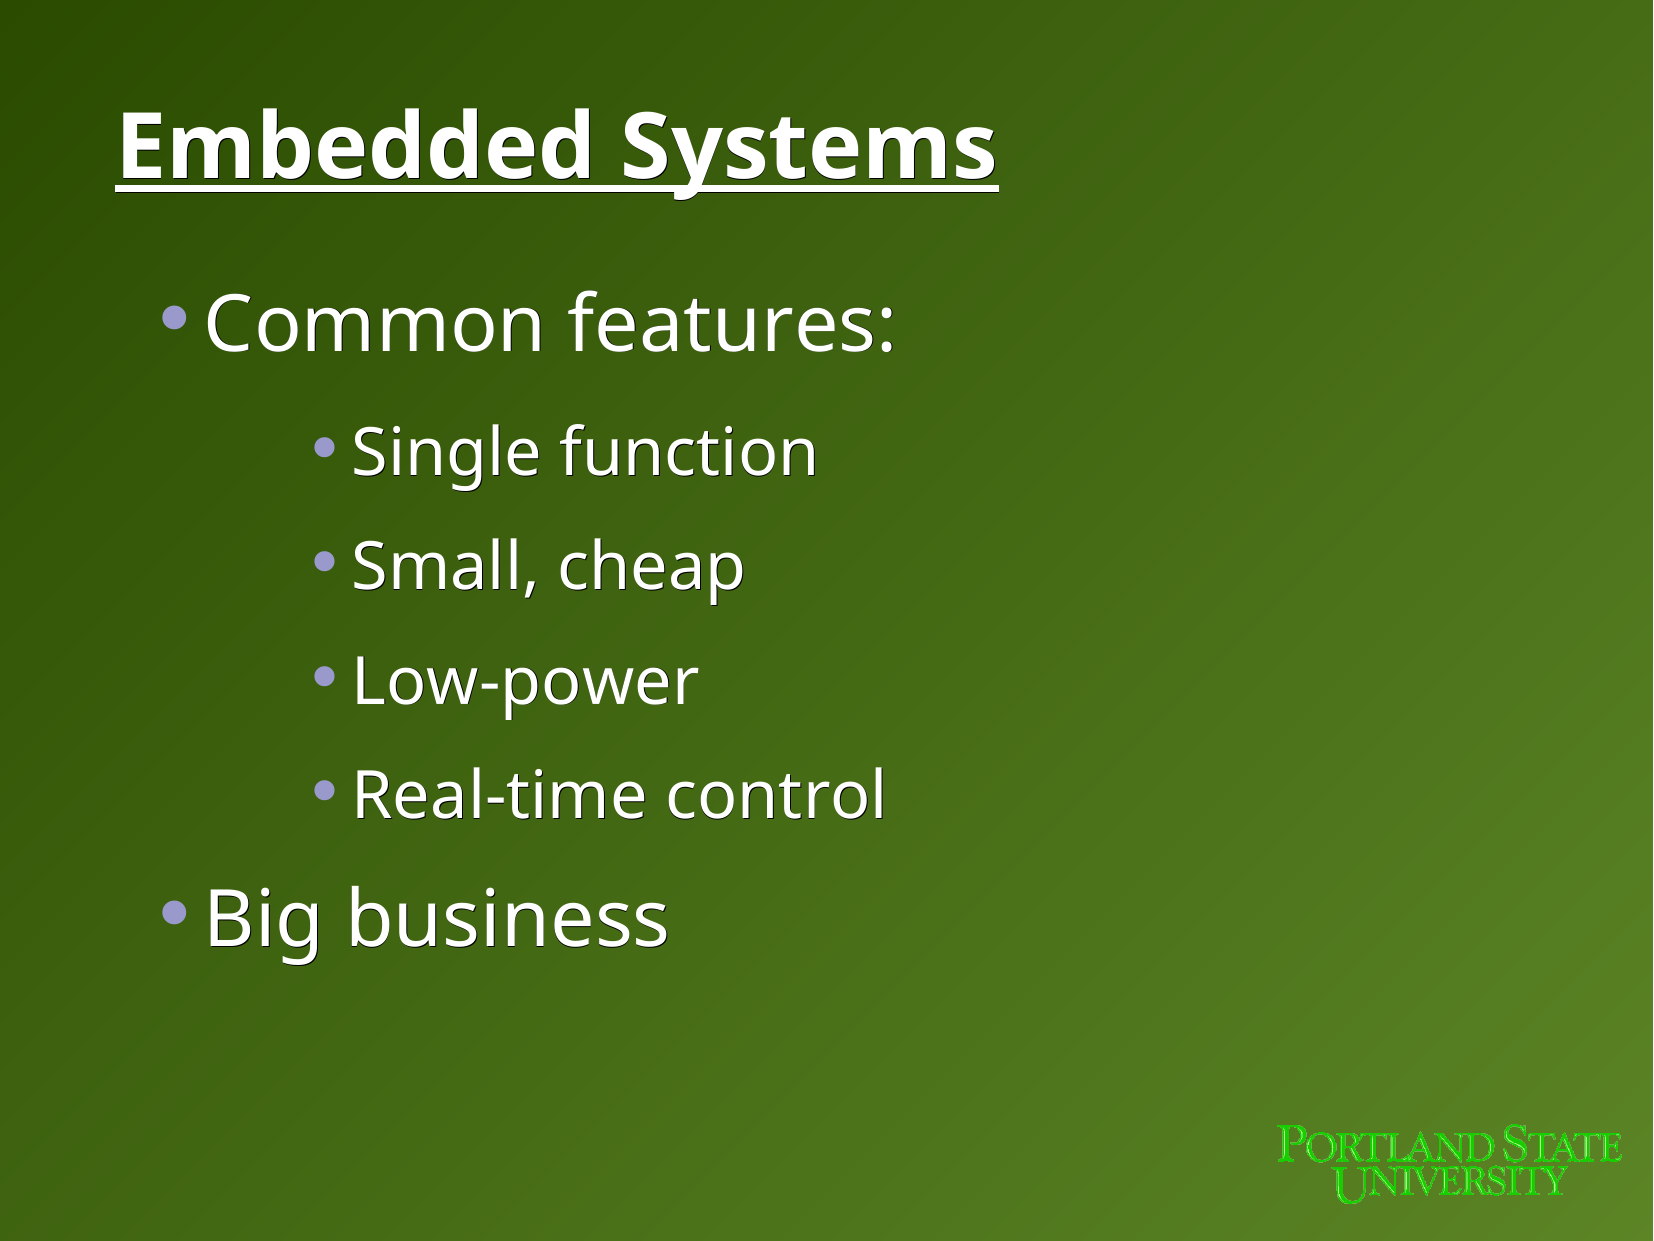

# Embedded Systems
Common features:
Single function
Small, cheap
Low-power
Real-time control
Big business